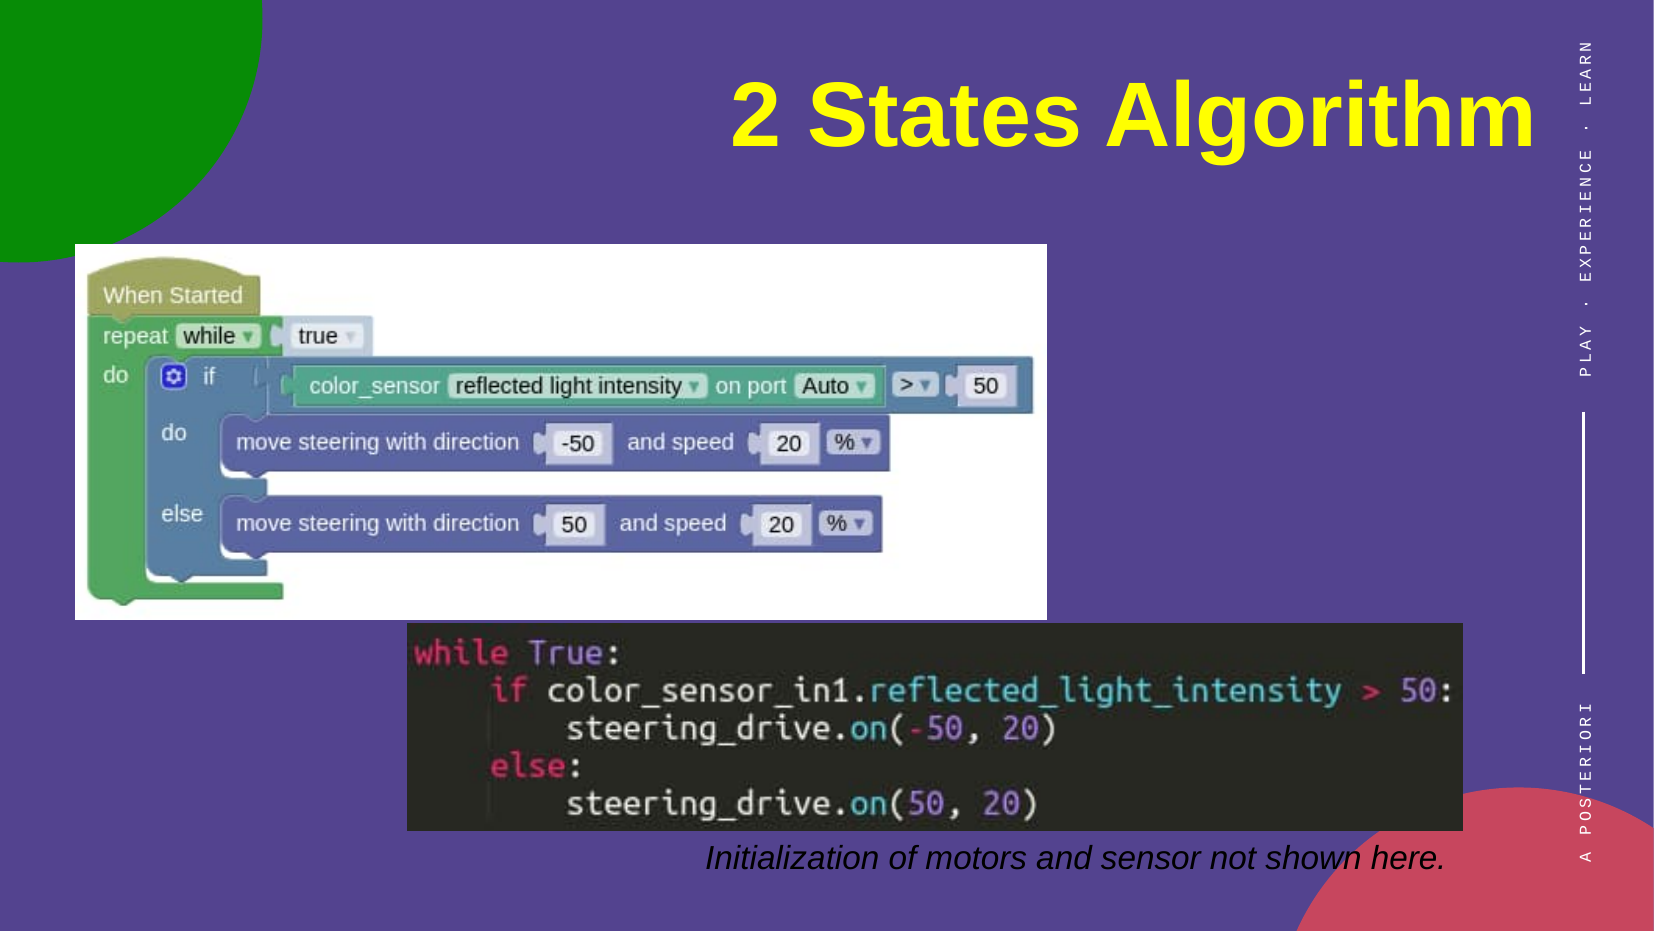

# 2 States Algorithm
Initialization of motors and sensor not shown here.